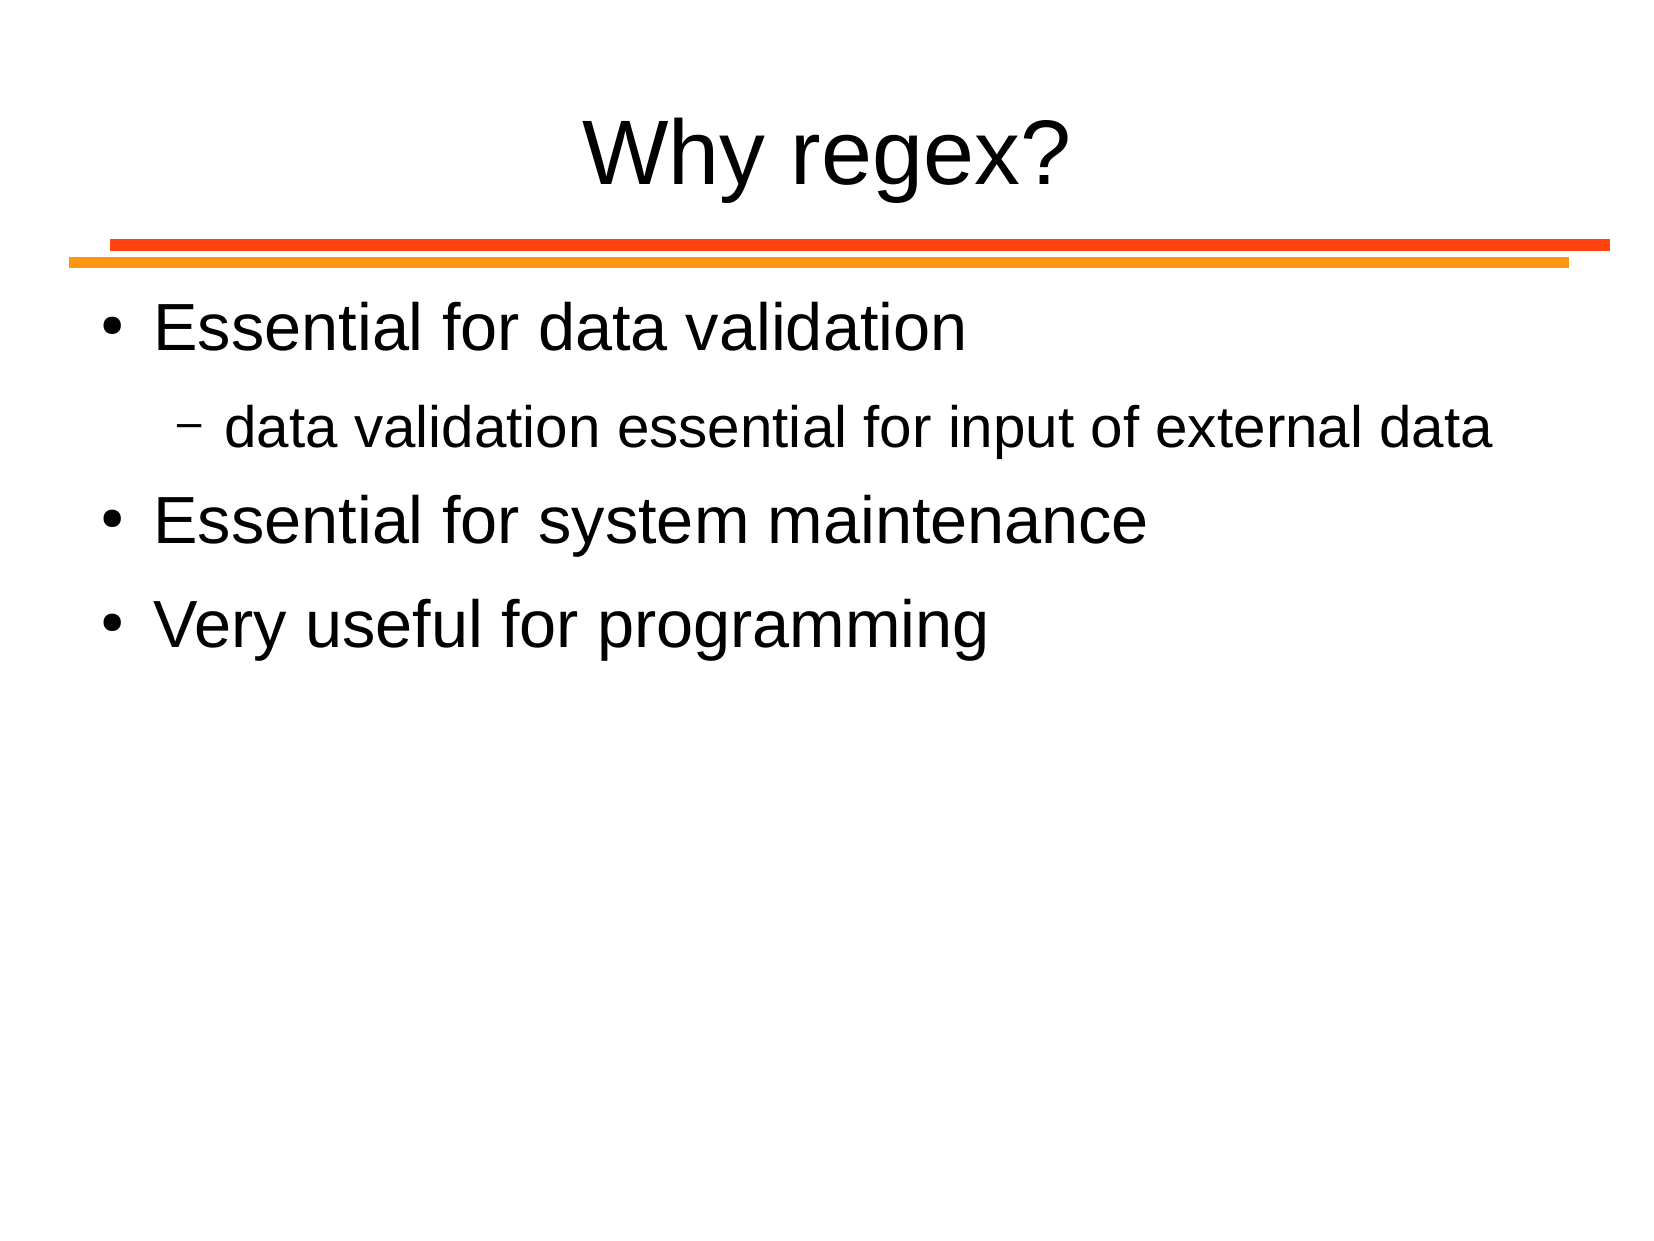

# Why regex?
Essential for data validation
data validation essential for input of external data
Essential for system maintenance
Very useful for programming